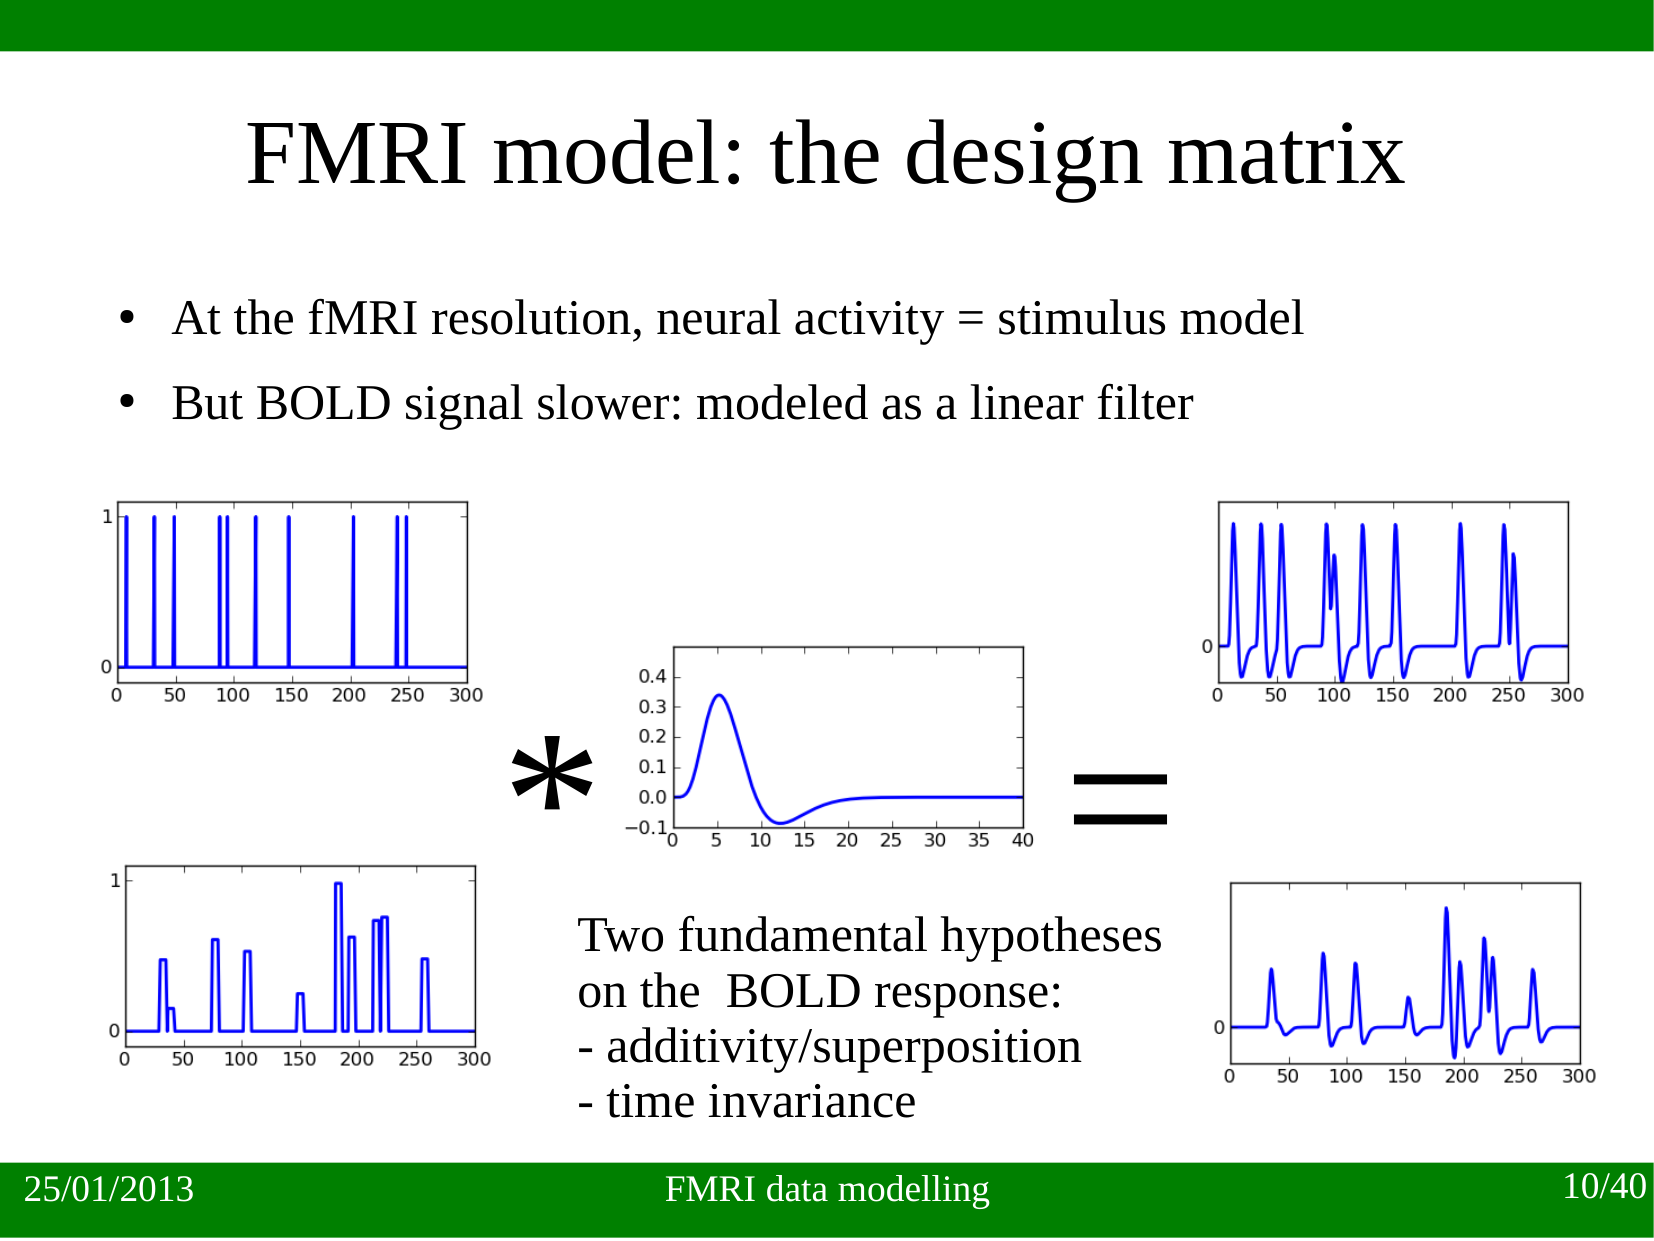

# FMRI model: the design matrix
At the fMRI resolution, neural activity = stimulus model
But BOLD signal slower: modeled as a linear filter
=
*
Two fundamental hypotheses on the BOLD response:
- additivity/superposition
- time invariance
10